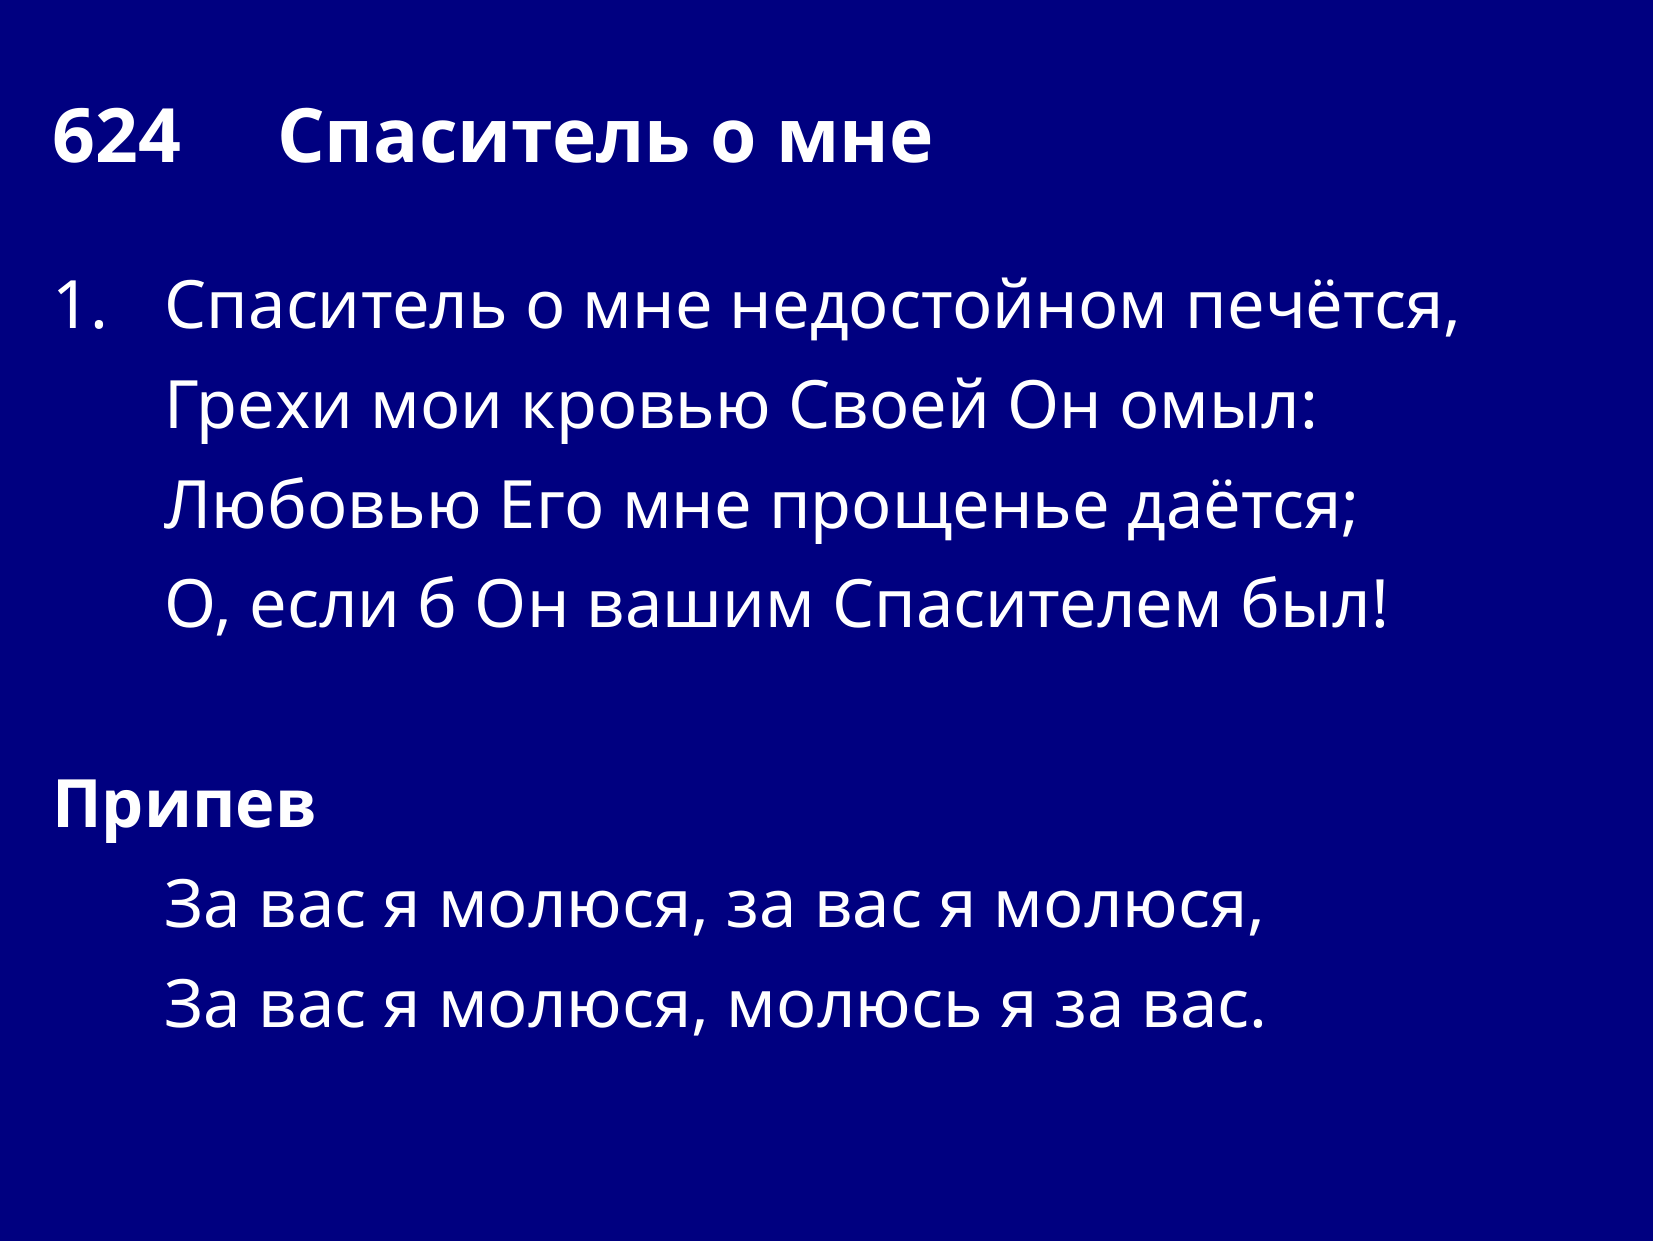

624	Спаситель о мне
1.	Спаситель о мне недостойном печётся,
	Грехи мои кровью Своей Он омыл:
	Любовью Его мне прощенье даётся;
	О, если б Он вашим Спасителем был!
Припев
	За вас я молюся, за вас я молюся,
	За вас я молюся, молюсь я за вас.